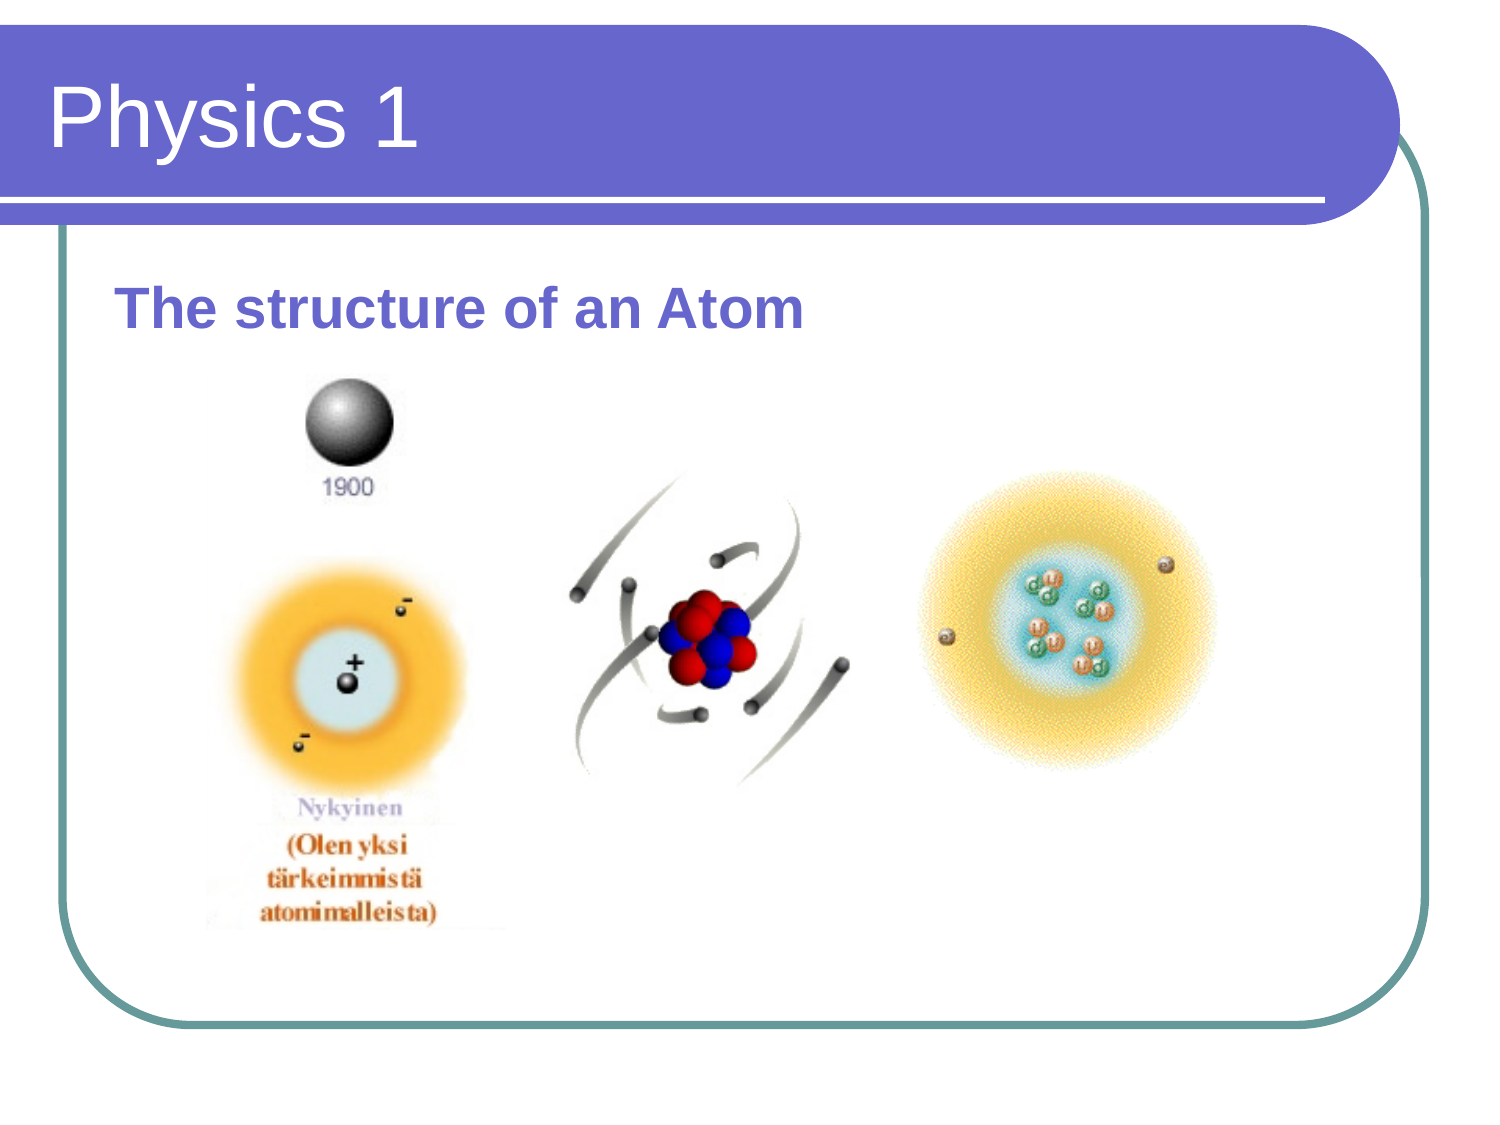

# Physics 1
The structure of an Atom